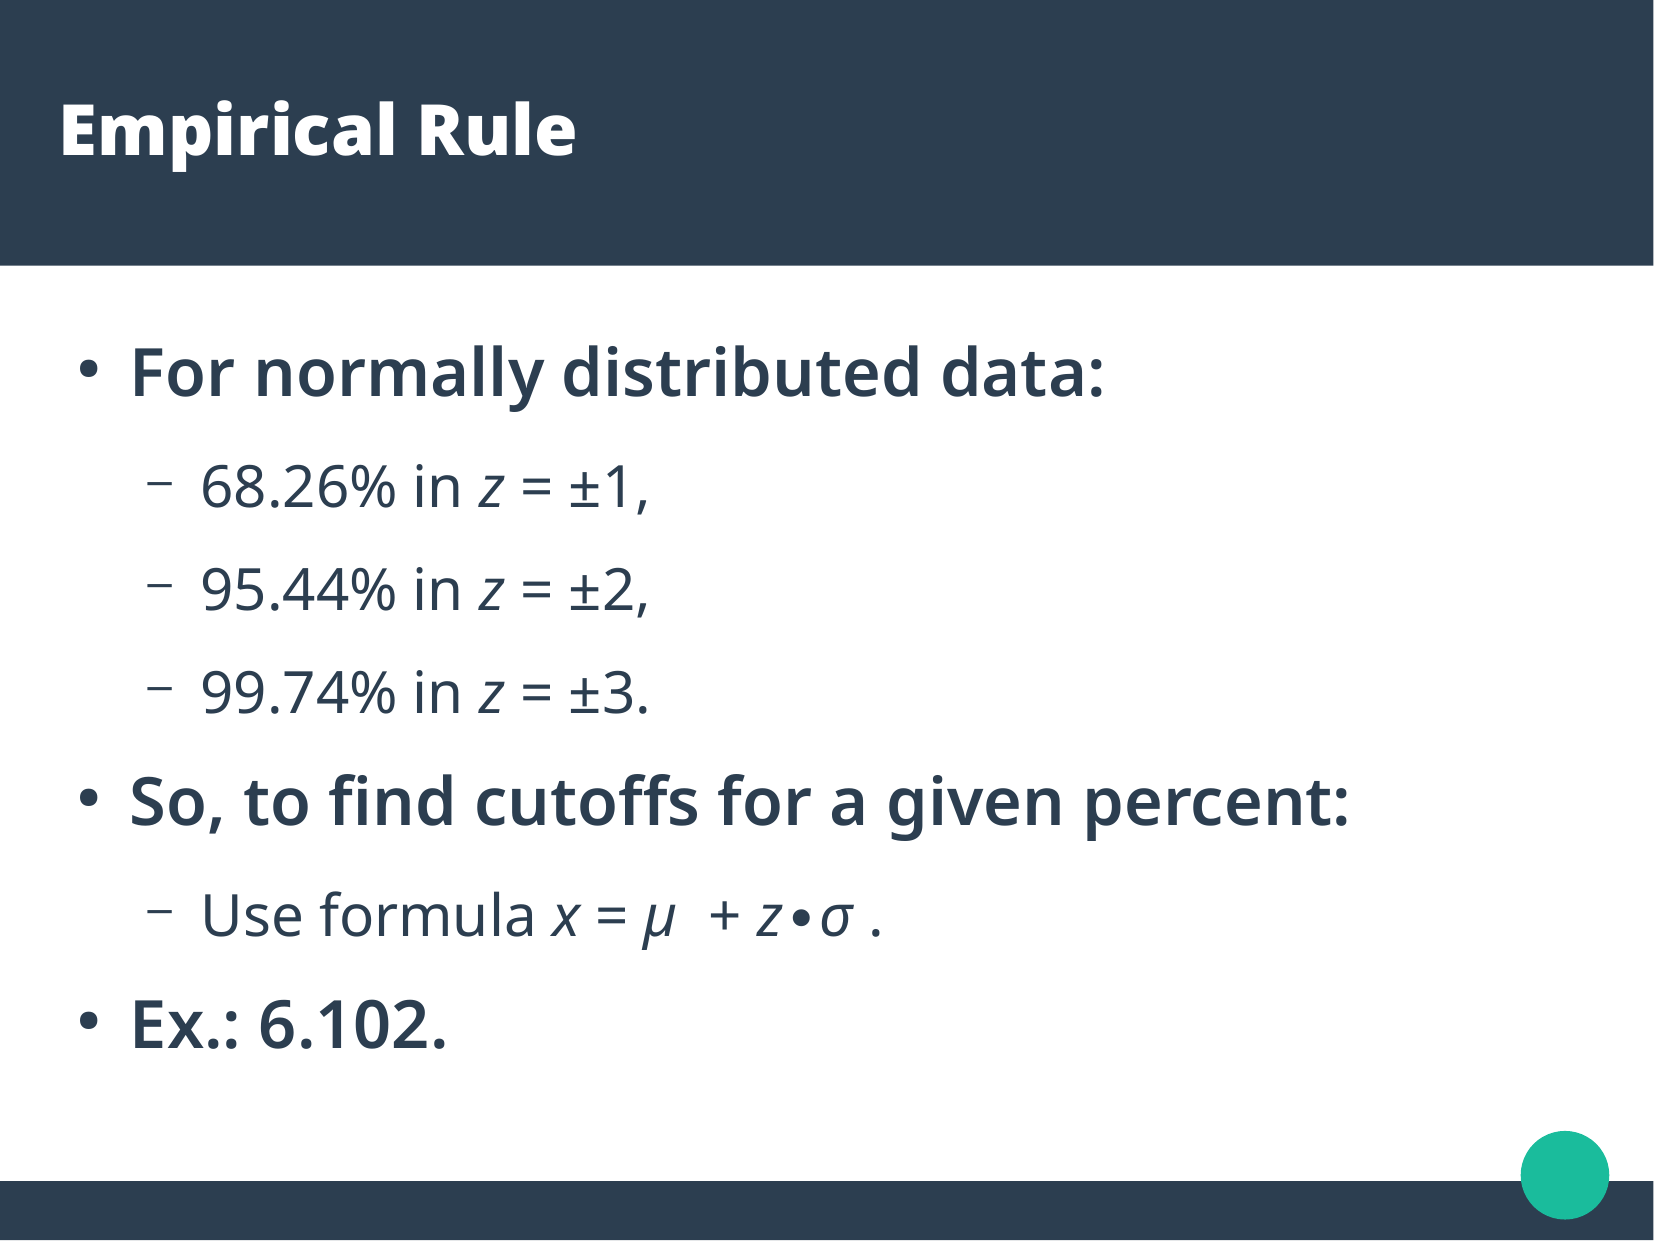

# Empirical Rule
For normally distributed data:
68.26% in z = ±1,
95.44% in z = ±2,
99.74% in z = ±3.
So, to find cutoffs for a given percent:
Use formula x = μ + z∙σ .
Ex.: 6.102.